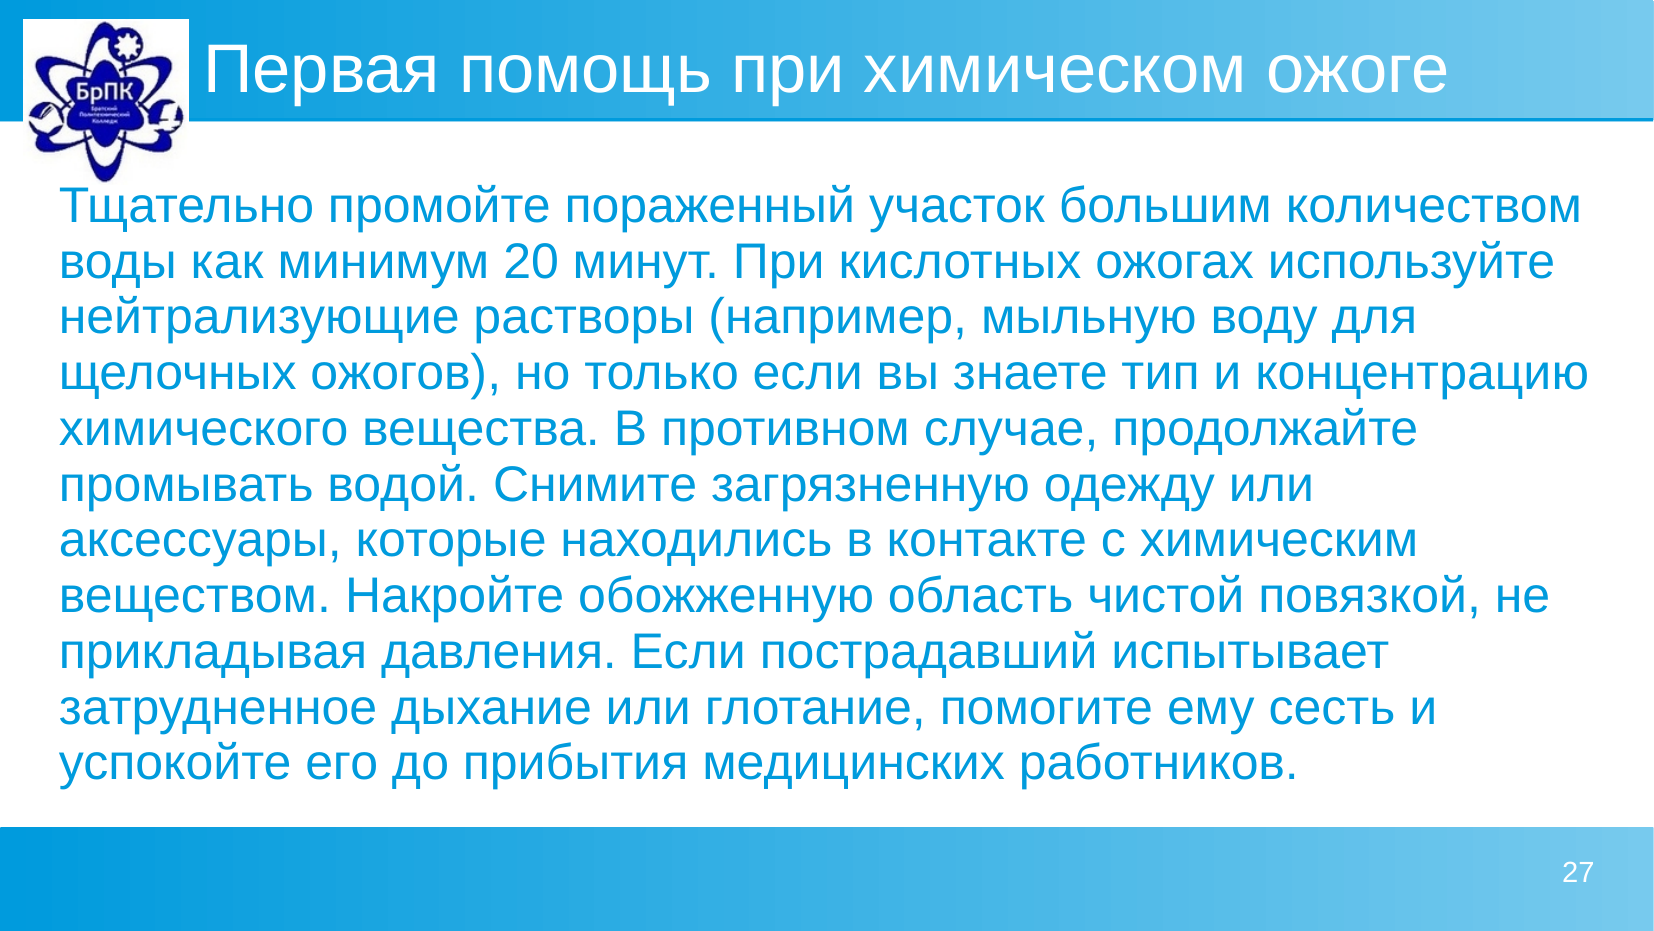

# Первая помощь при химическом ожоге
Тщательно промойте пораженный участок большим количеством воды как минимум 20 минут. При кислотных ожогах используйте нейтрализующие растворы (например, мыльную воду для щелочных ожогов), но только если вы знаете тип и концентрацию химического вещества. В противном случае, продолжайте промывать водой. Снимите загрязненную одежду или аксессуары, которые находились в контакте с химическим веществом. Накройте обожженную область чистой повязкой, не прикладывая давления. Если пострадавший испытывает затрудненное дыхание или глотание, помогите ему сесть и успокойте его до прибытия медицинских работников.
27